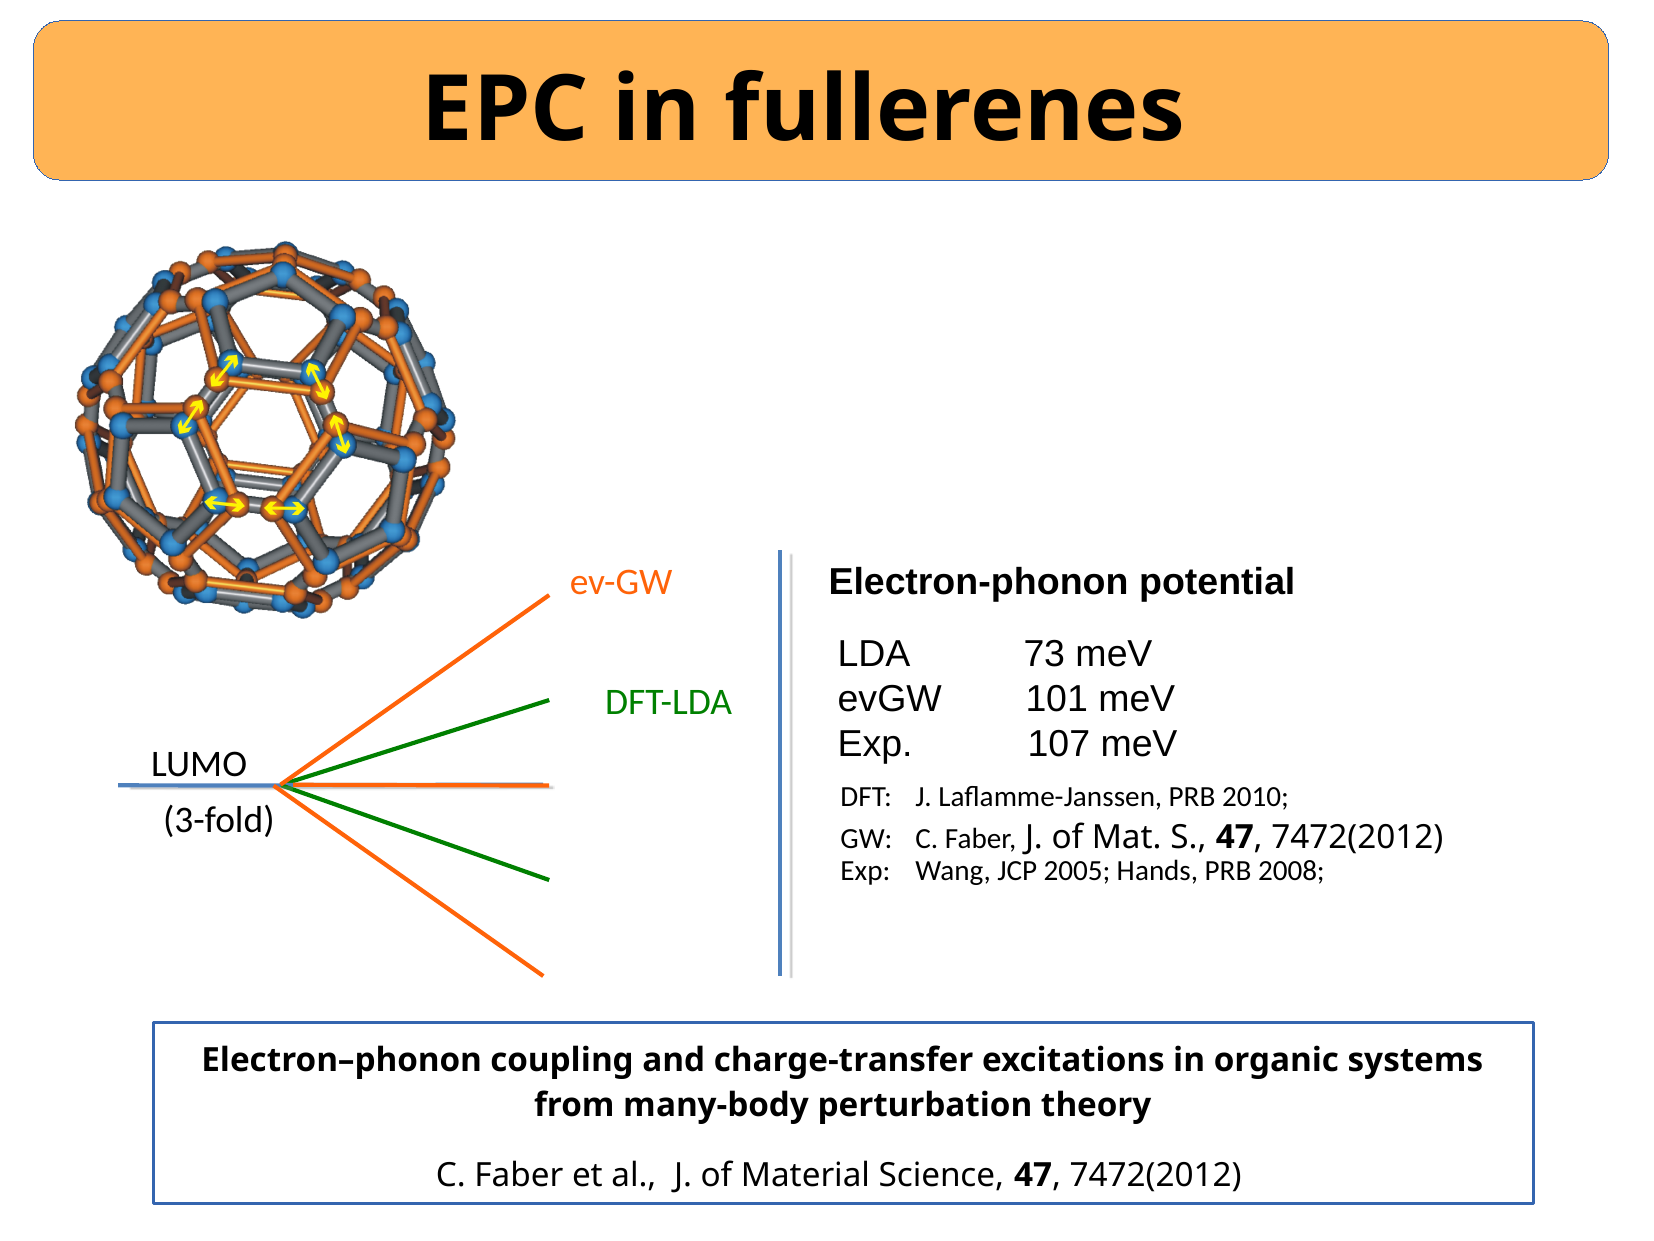

EPC in fullerenes
Electron-phonon potential
ev-GW
LDA 73 meV
evGW 101 meV
Exp. 107 meV
DFT-LDA
LUMO
DFT:	J. Laflamme-Janssen, PRB 2010;
GW:	C. Faber, J. of Mat. S., 47, 7472(2012)
Exp:	Wang, JCP 2005; Hands, PRB 2008;
(3-fold)
Electron–phonon coupling and charge-transfer excitations in organic systems from many-body perturbation theory
C. Faber et al., J. of Material Science, 47, 7472(2012)